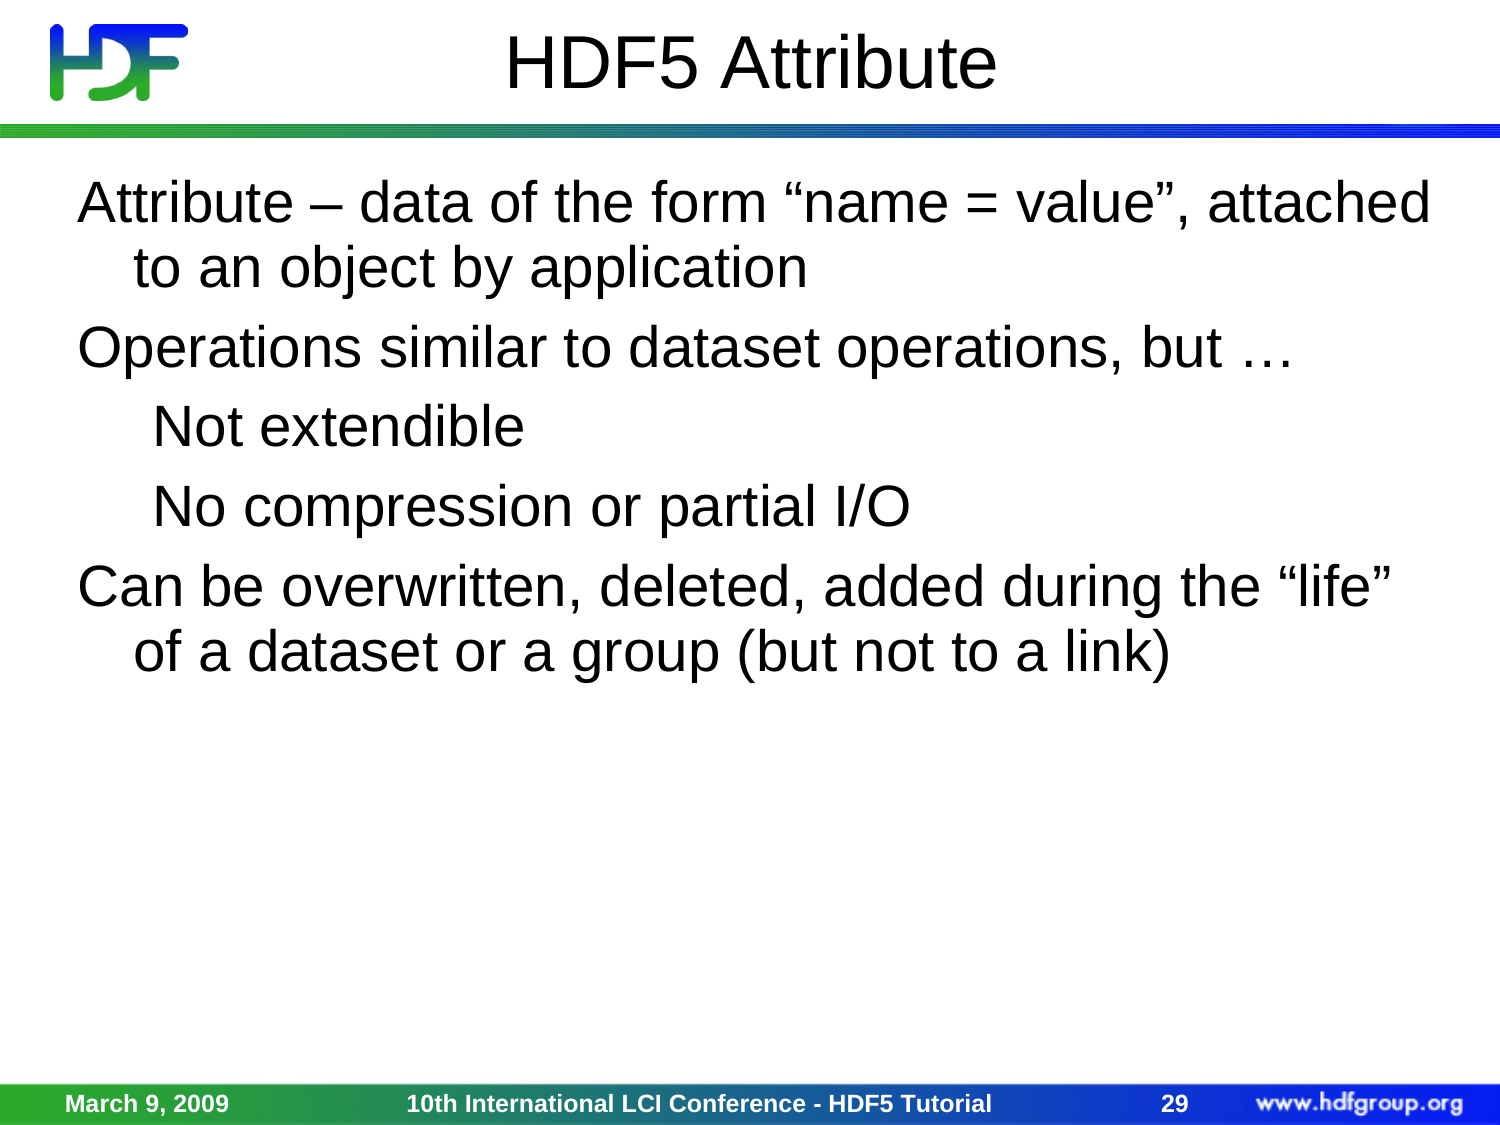

# HDF5 Attribute
Attribute – data of the form “name = value”, attached to an object by application
Operations similar to dataset operations, but …
Not extendible
No compression or partial I/O
Can be overwritten, deleted, added during the “life” of a dataset or a group (but not to a link)
March 9, 2009
10th International LCI Conference - HDF5 Tutorial